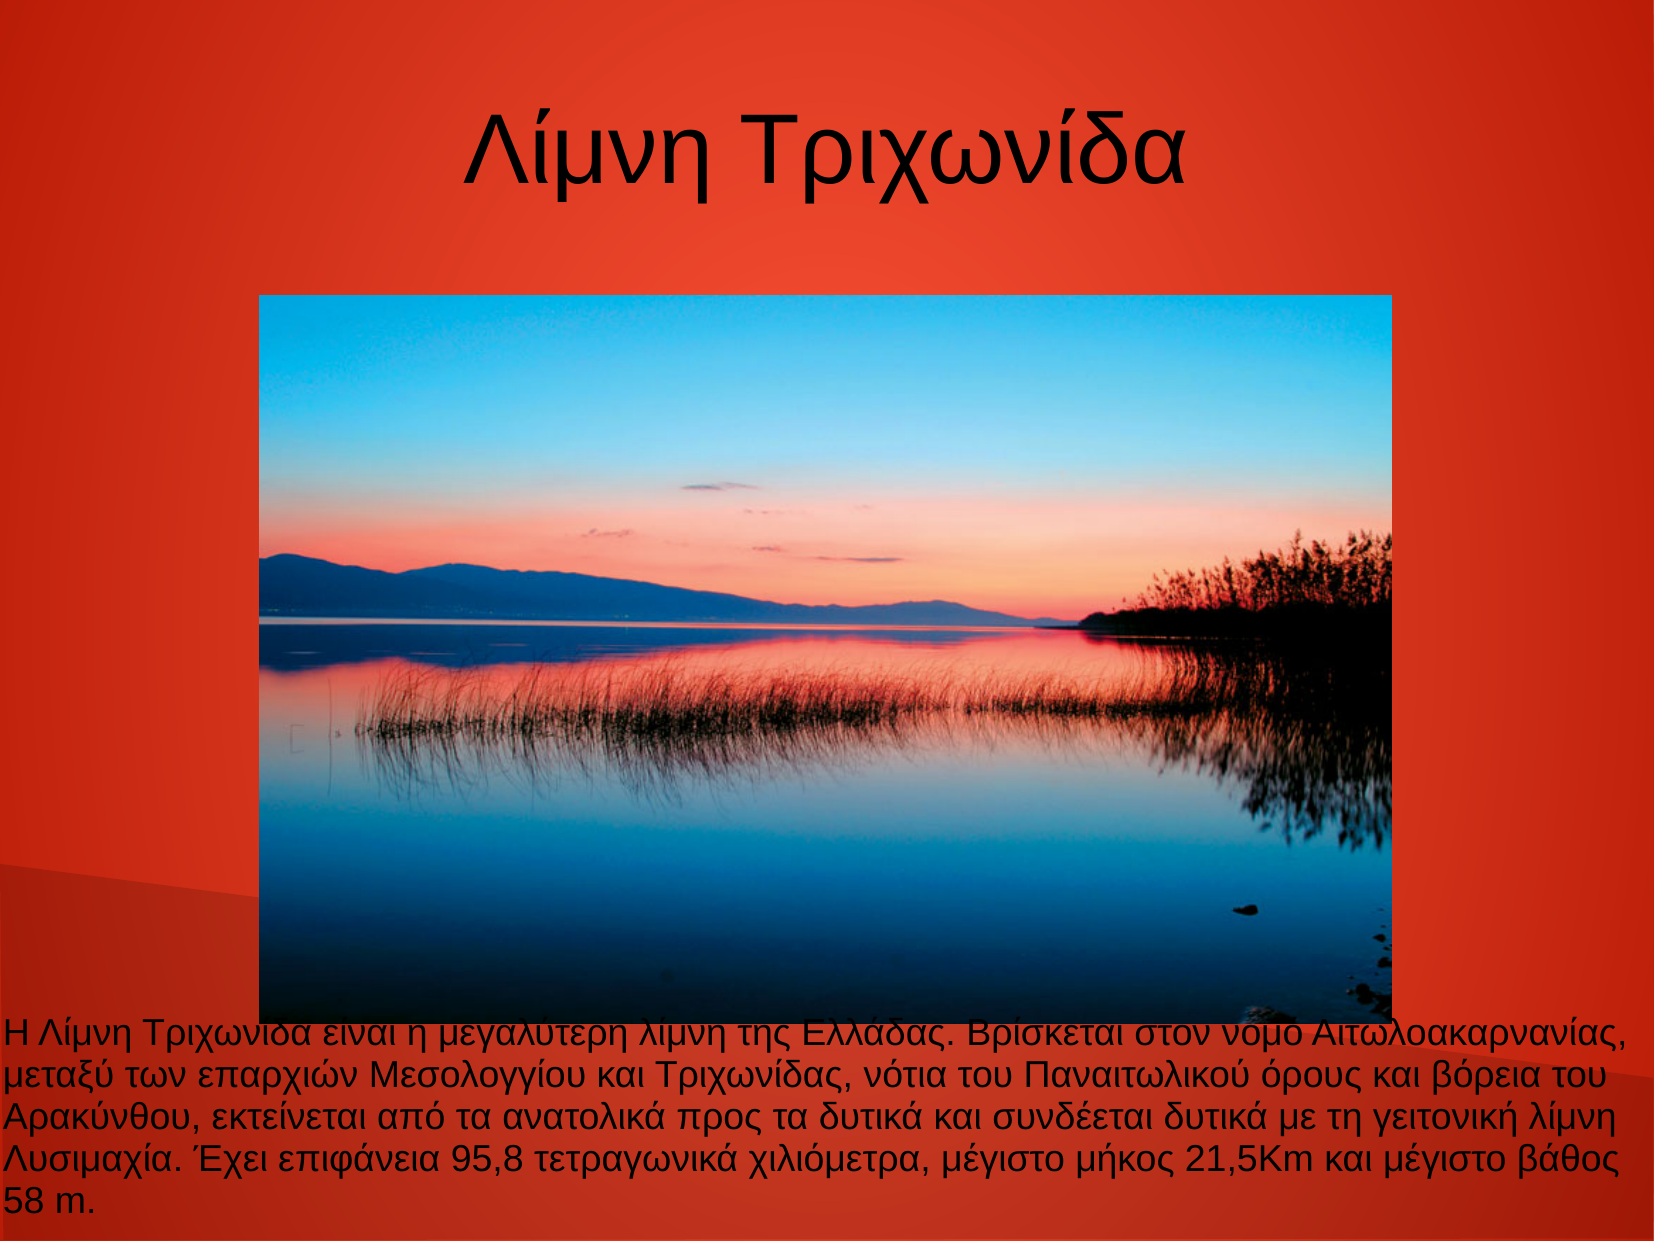

# Λίμνη Τριχωνίδα
Η Λίμνη Τριχωνίδα είναι η μεγαλύτερη λίμνη της Ελλάδας. Βρίσκεται στον νομό Αιτωλοακαρνανίας, μεταξύ των επαρχιών Μεσολογγίου και Τριχωνίδας, νότια του Παναιτωλικού όρους και βόρεια του Αρακύνθου, εκτείνεται από τα ανατολικά προς τα δυτικά και συνδέεται δυτικά με τη γειτονική λίμνη Λυσιμαχία. Έχει επιφάνεια 95,8 τετραγωνικά χιλιόμετρα, μέγιστο μήκος 21,5Km και μέγιστο βάθος 58 m.